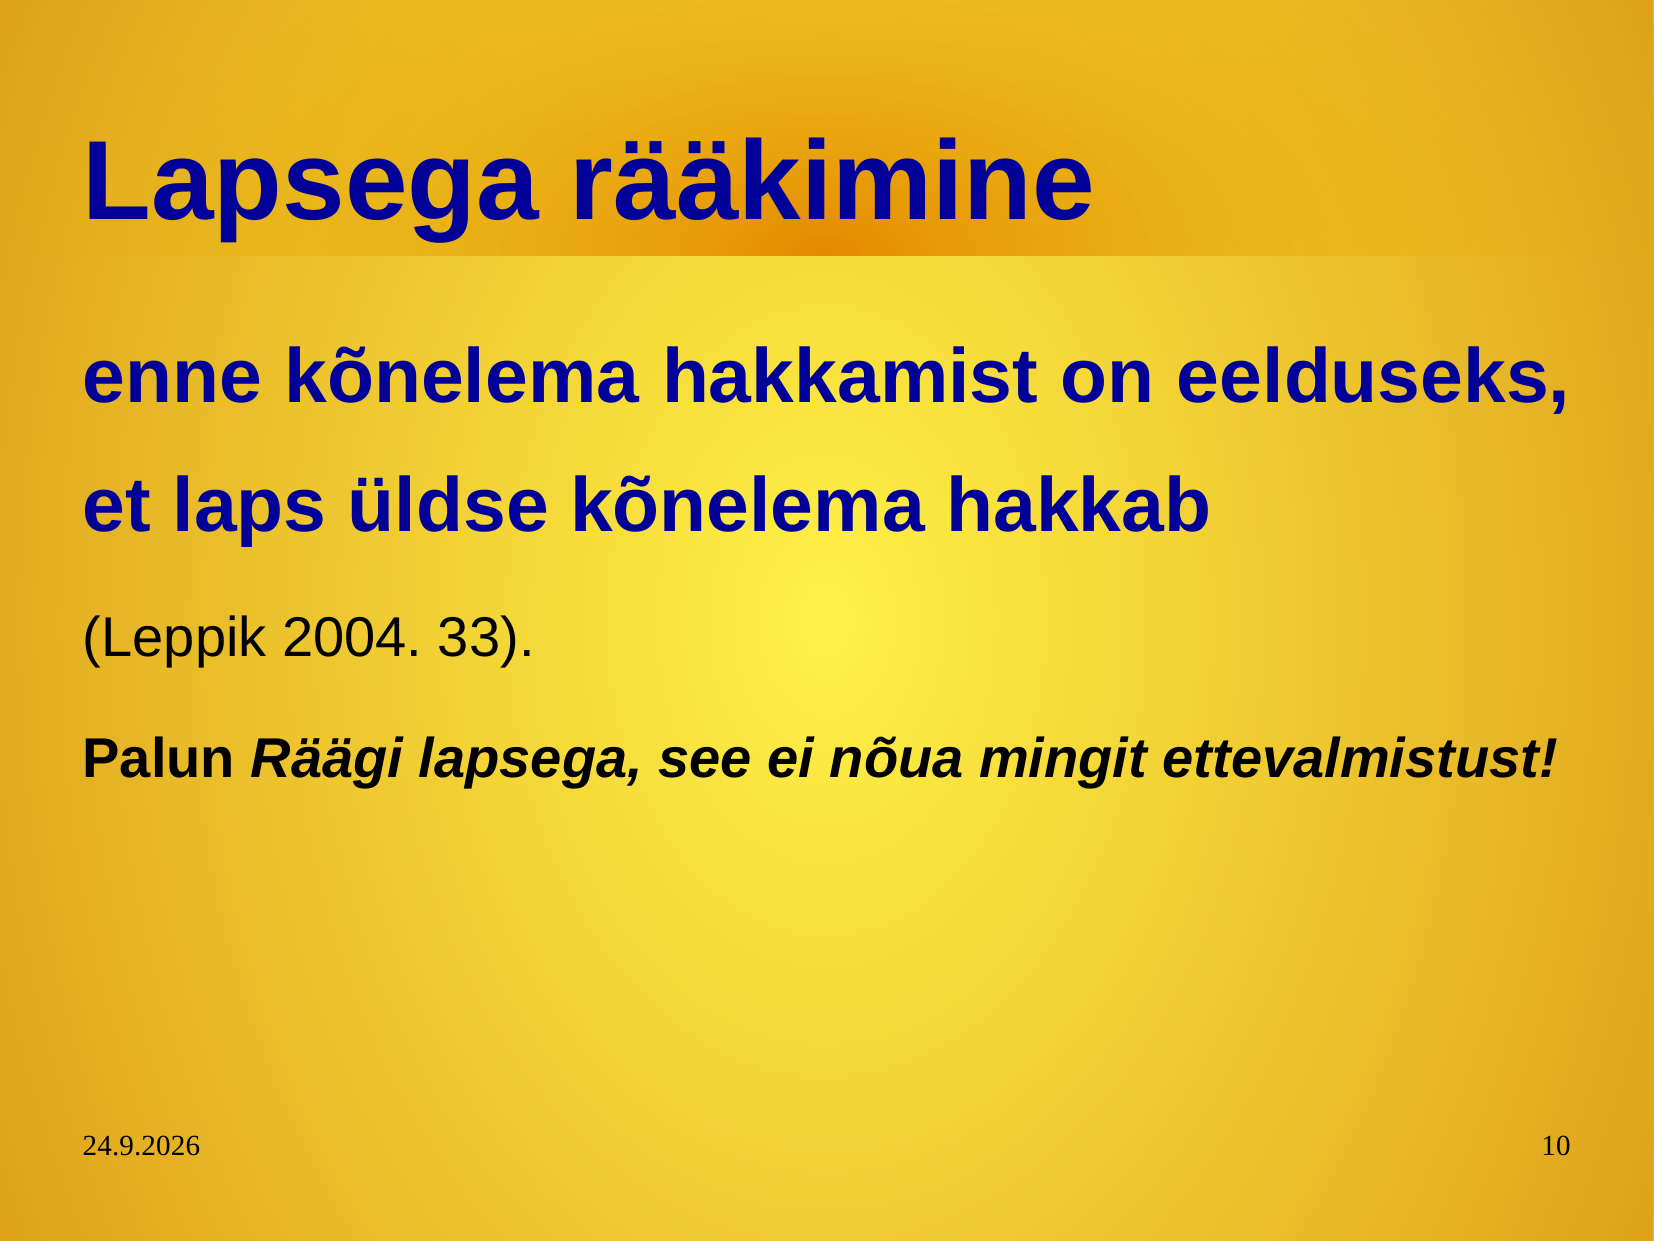

# Lapsega rääkimine
enne kõnelema hakkamist on eelduseks, et laps üldse kõnelema hakkab
(Leppik 2004. 33).
Palun Räägi lapsega, see ei nõua mingit ettevalmistust!
10